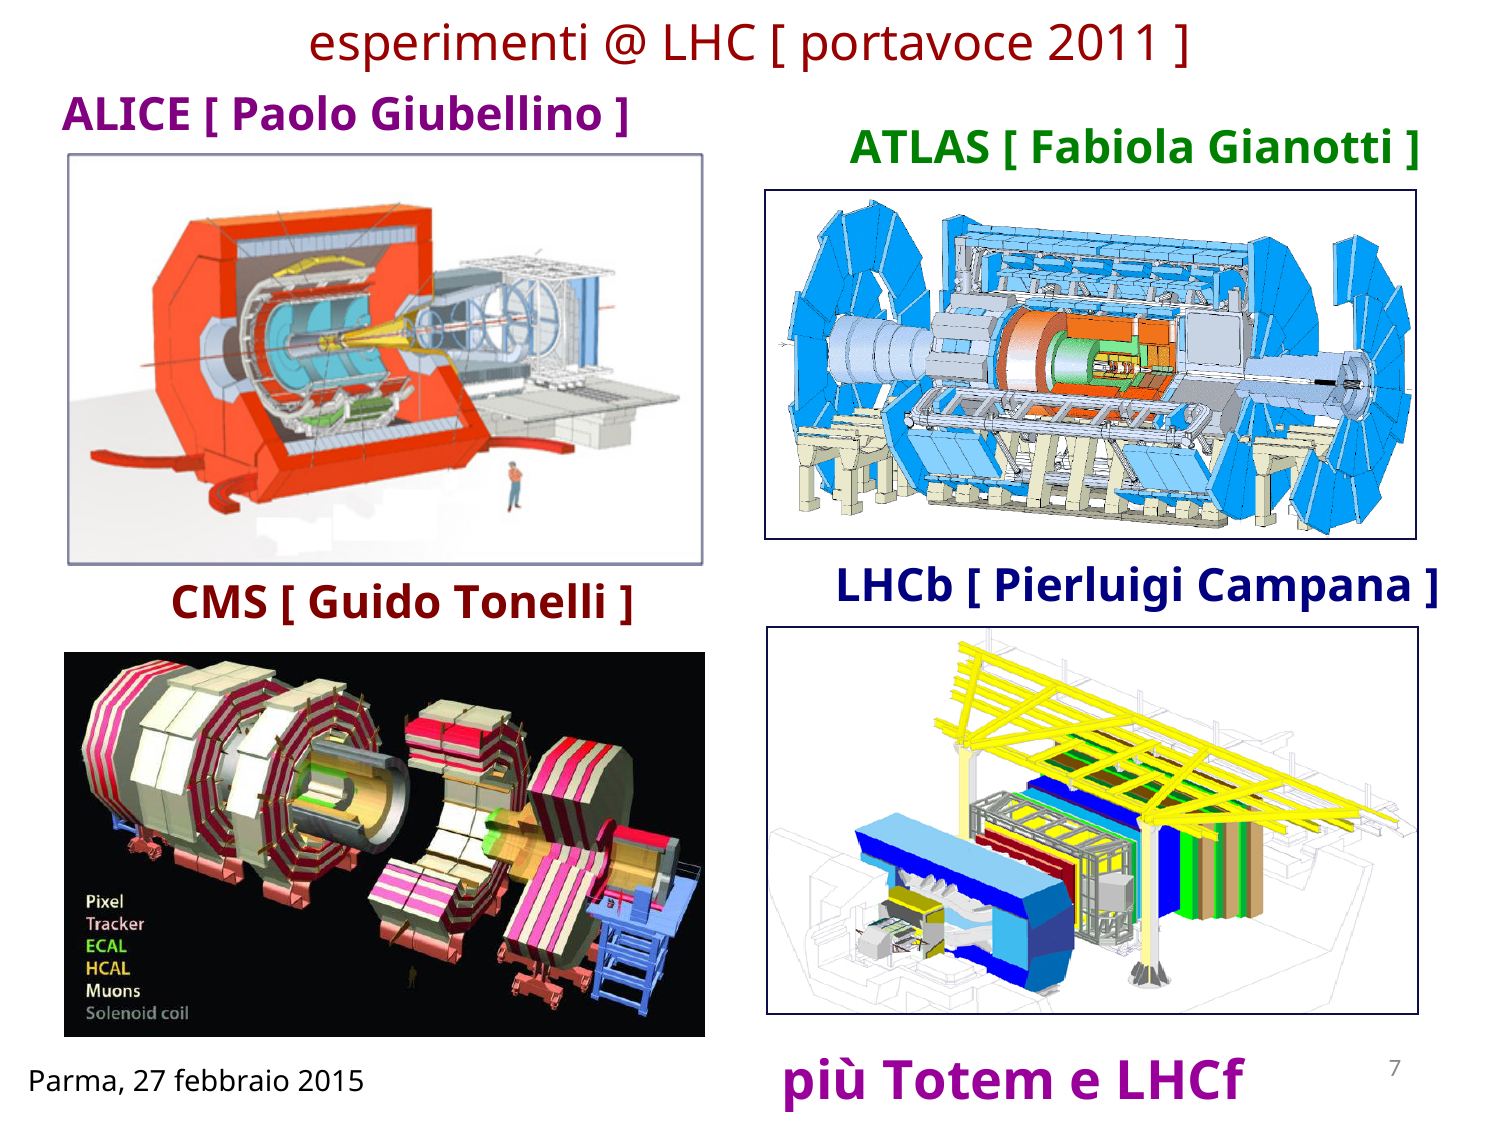

esperimenti @ LHC [ portavoce 2011 ]
ALICE [ Paolo Giubellino ]
ATLAS [ Fabiola Gianotti ]
LHCb [ Pierluigi Campana ]
CMS [ Guido Tonelli ]
più Totem e LHCf
7